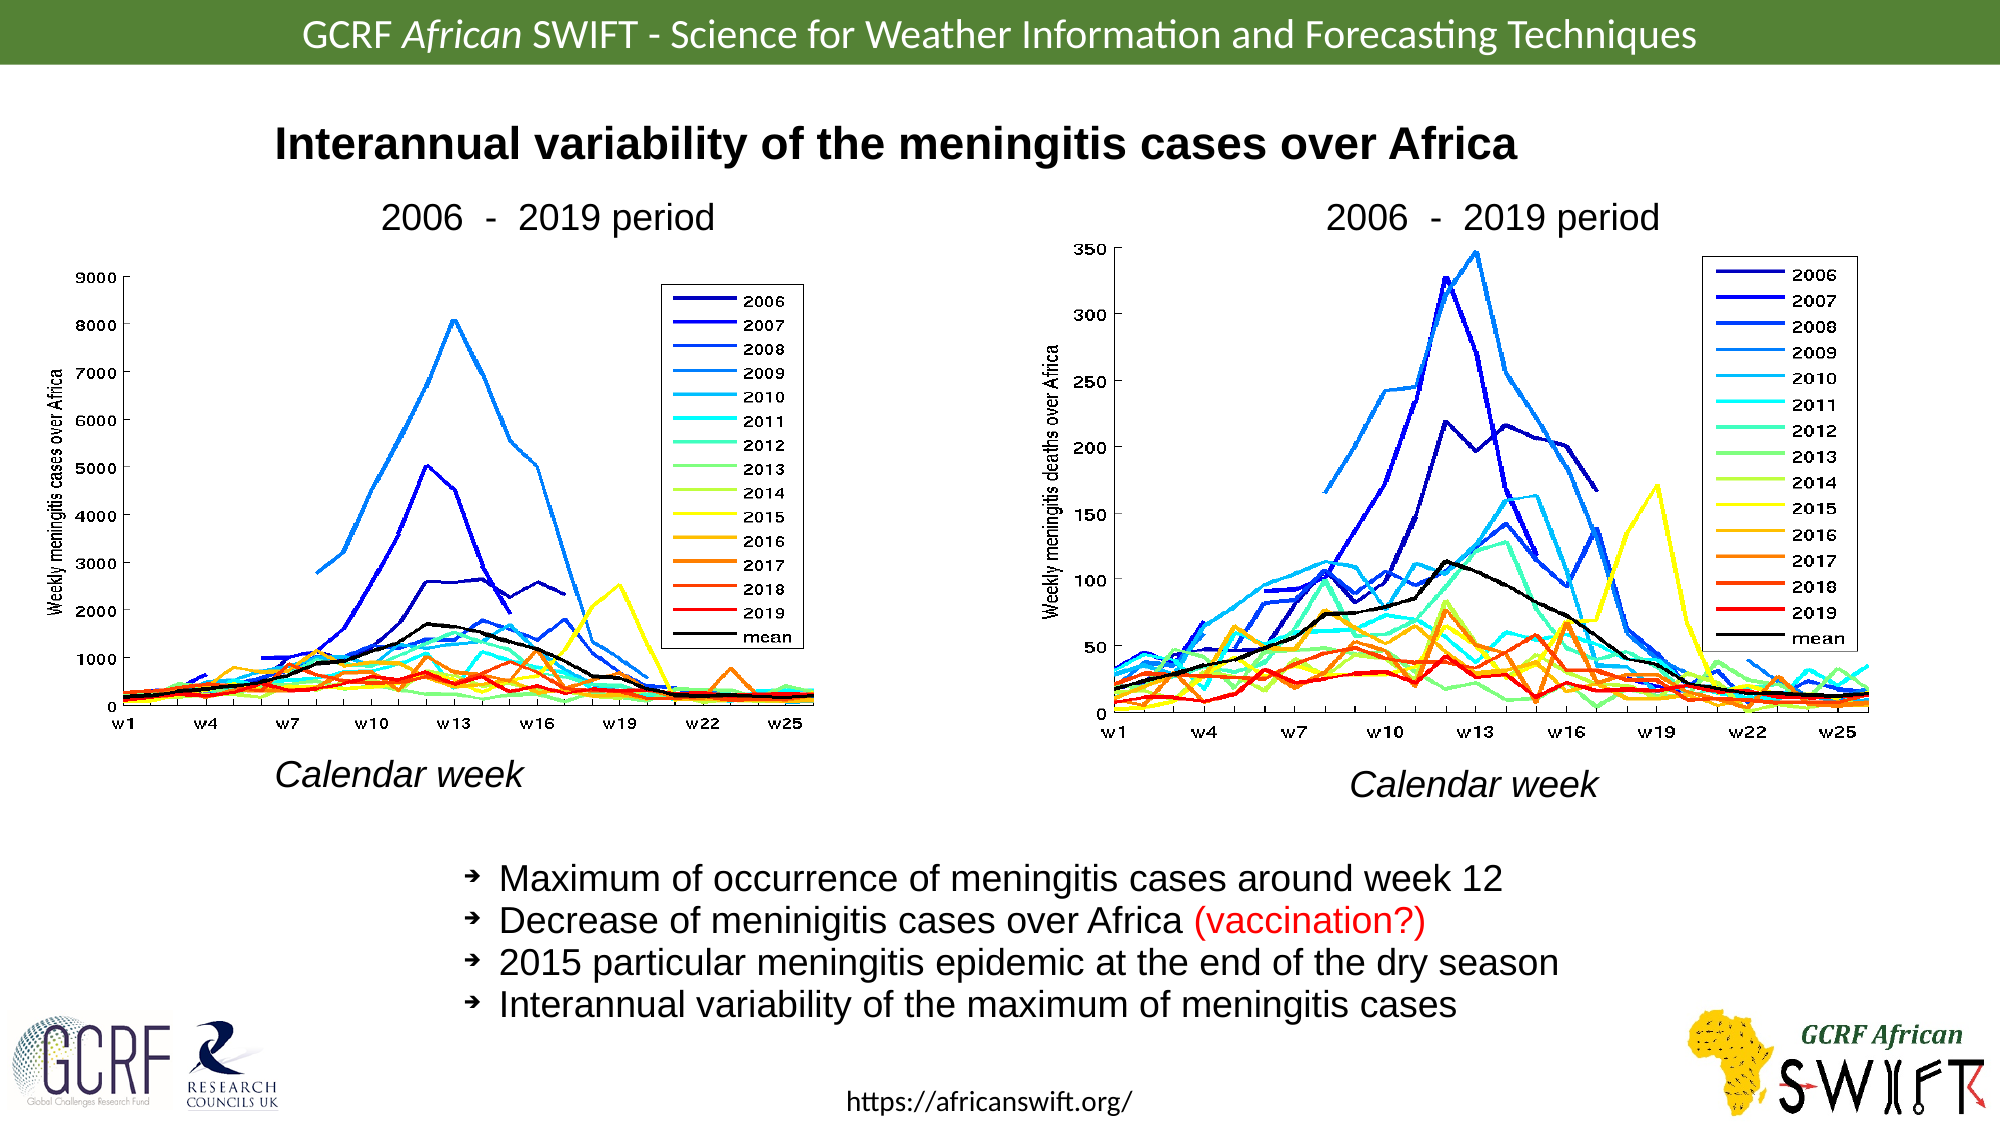

GCRF African SWIFT - Science for Weather Information and Forecasting Techniques
Interannual variability of the meningitis cases over Africa
2006 - 2019 period
2006 - 2019 period
Calendar week
Calendar week
Maximum of occurrence of meningitis cases around week 12
Decrease of meninigitis cases over Africa (vaccination?)
2015 particular meningitis epidemic at the end of the dry season
Interannual variability of the maximum of meningitis cases
https://africanswift.org/